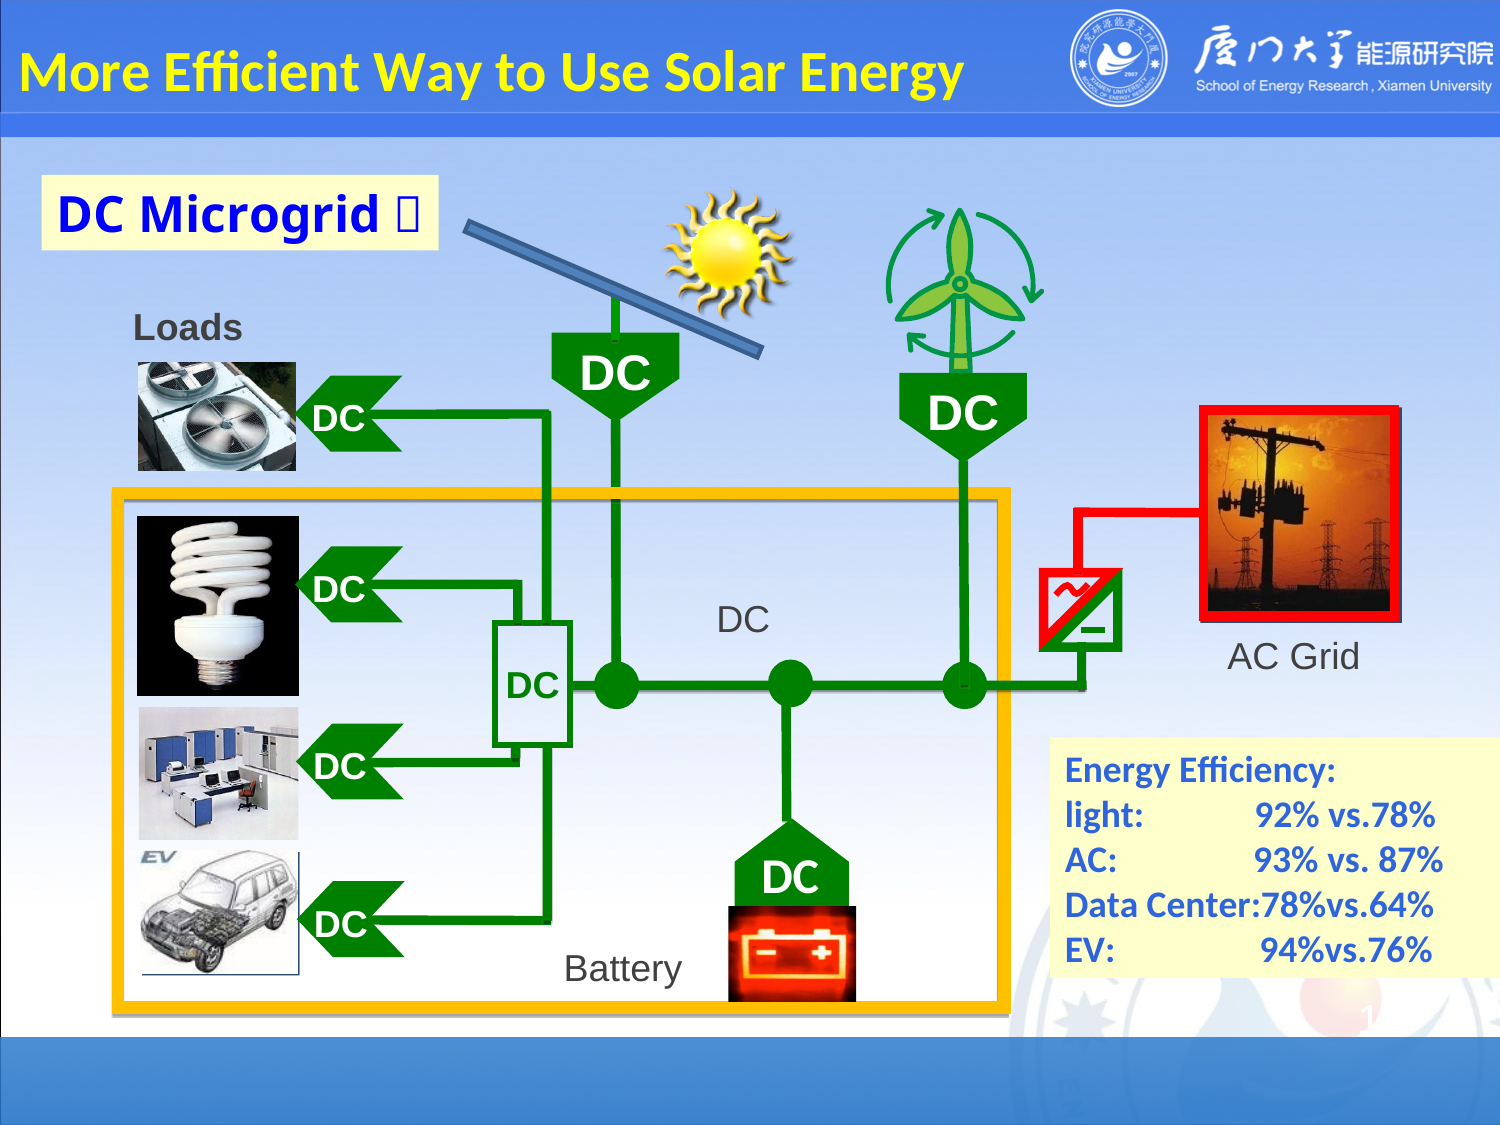

More Efficient Way to Use Solar Energy
DC Microgrid：
Loads
DC
DC
DC
DC
DC
AC Grid
DC
DC
Energy Efficiency:
light: 92% vs.78%
AC: 93% vs. 87%
Data Center:78%vs.64%
EV: 94%vs.76%
DC
DC
Battery